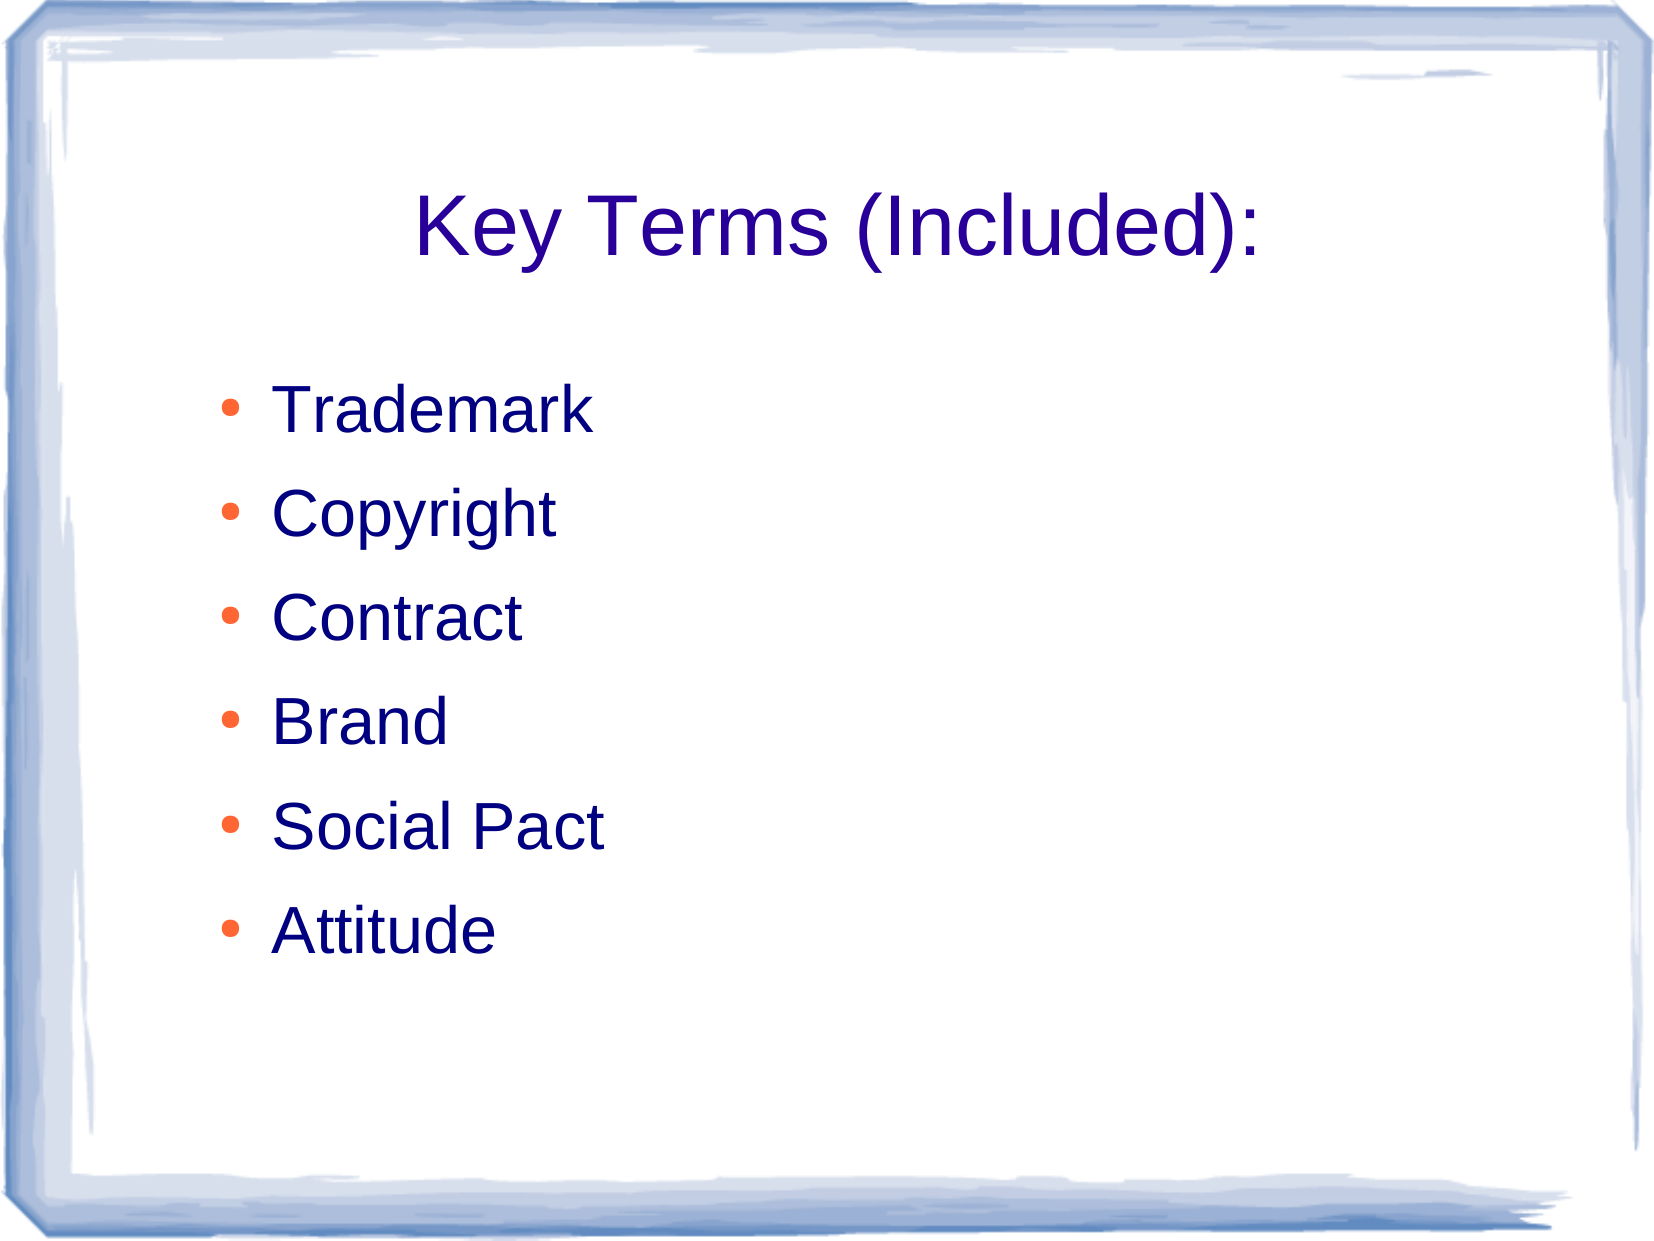

# Key Terms (Included):
Trademark
Copyright
Contract
Brand
Social Pact
Attitude